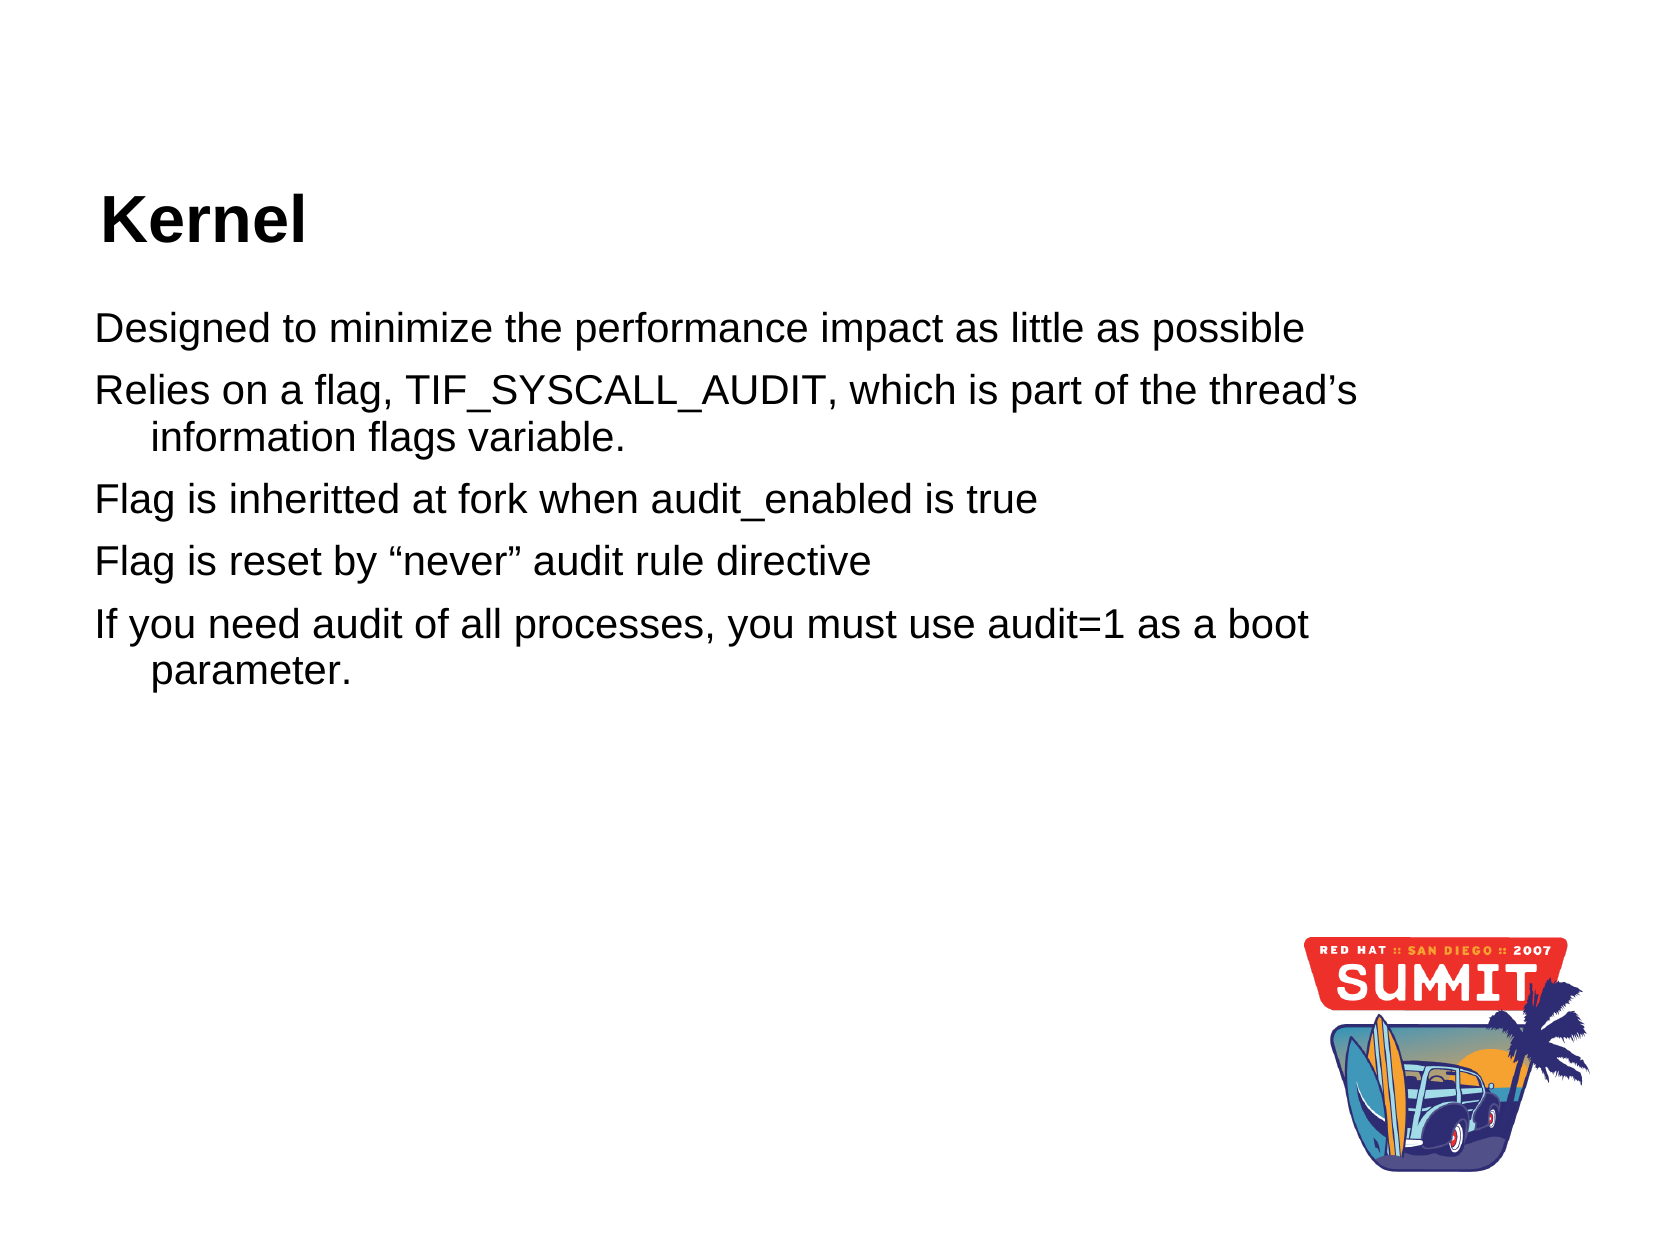

# Kernel
Designed to minimize the performance impact as little as possible
Relies on a flag, TIF_SYSCALL_AUDIT, which is part of the thread’s information flags variable.
Flag is inheritted at fork when audit_enabled is true
Flag is reset by “never” audit rule directive
If you need audit of all processes, you must use audit=1 as a boot parameter.